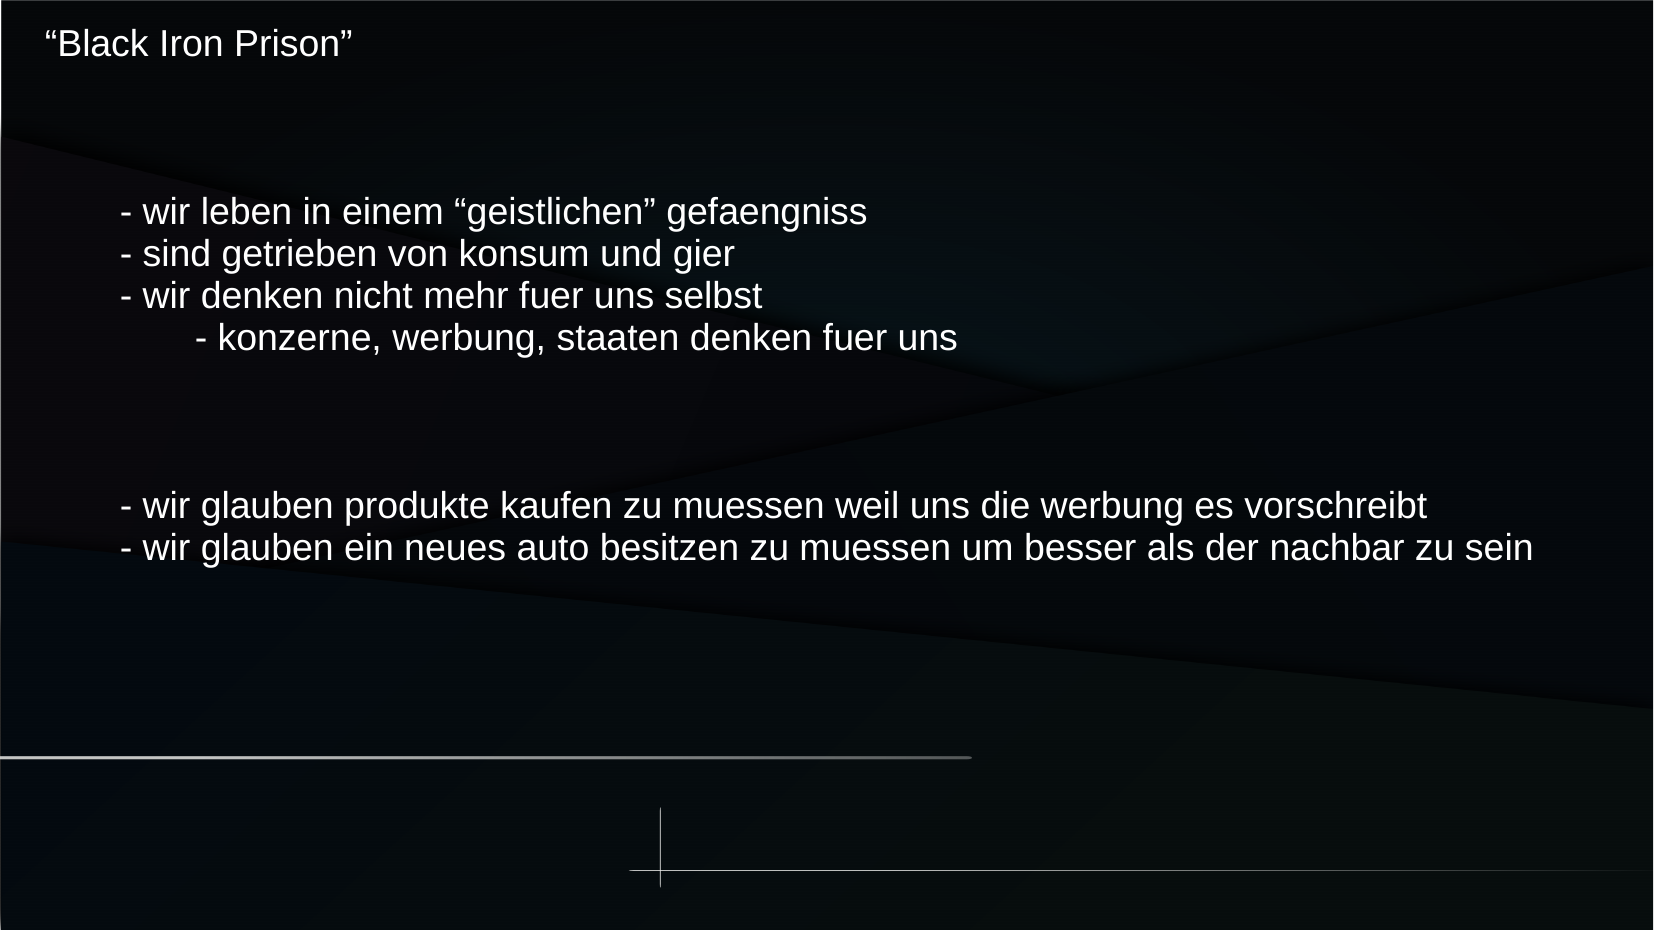

“Black Iron Prison”
	- wir leben in einem “geistlichen” gefaengniss
	- sind getrieben von konsum und gier
	- wir denken nicht mehr fuer uns selbst
		- konzerne, werbung, staaten denken fuer uns
	- wir glauben produkte kaufen zu muessen weil uns die werbung es vorschreibt
	- wir glauben ein neues auto besitzen zu muessen um besser als der nachbar zu sein